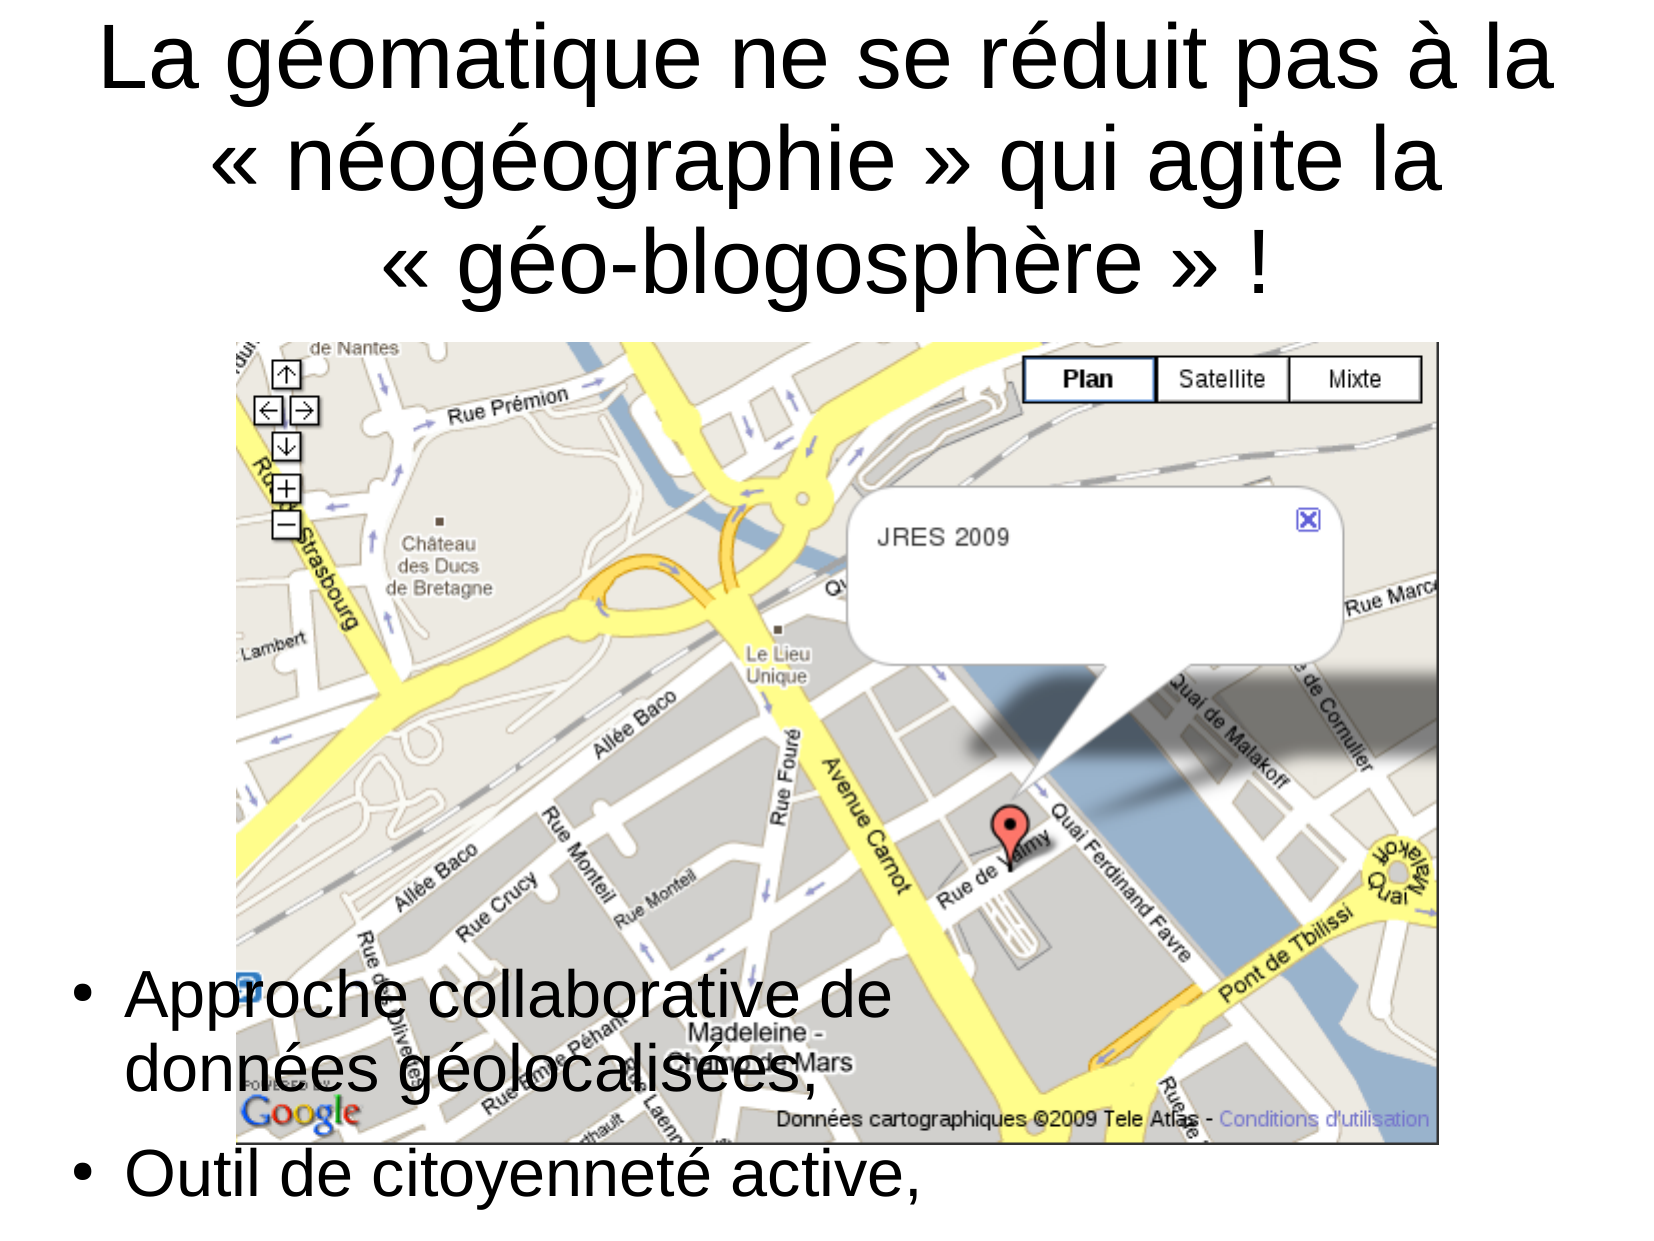

# La géomatique ne se réduit pas à la « néogéographie » qui agite la « géo-blogosphère » !
Approche collaborative de données géolocalisées,
Outil de citoyenneté active,